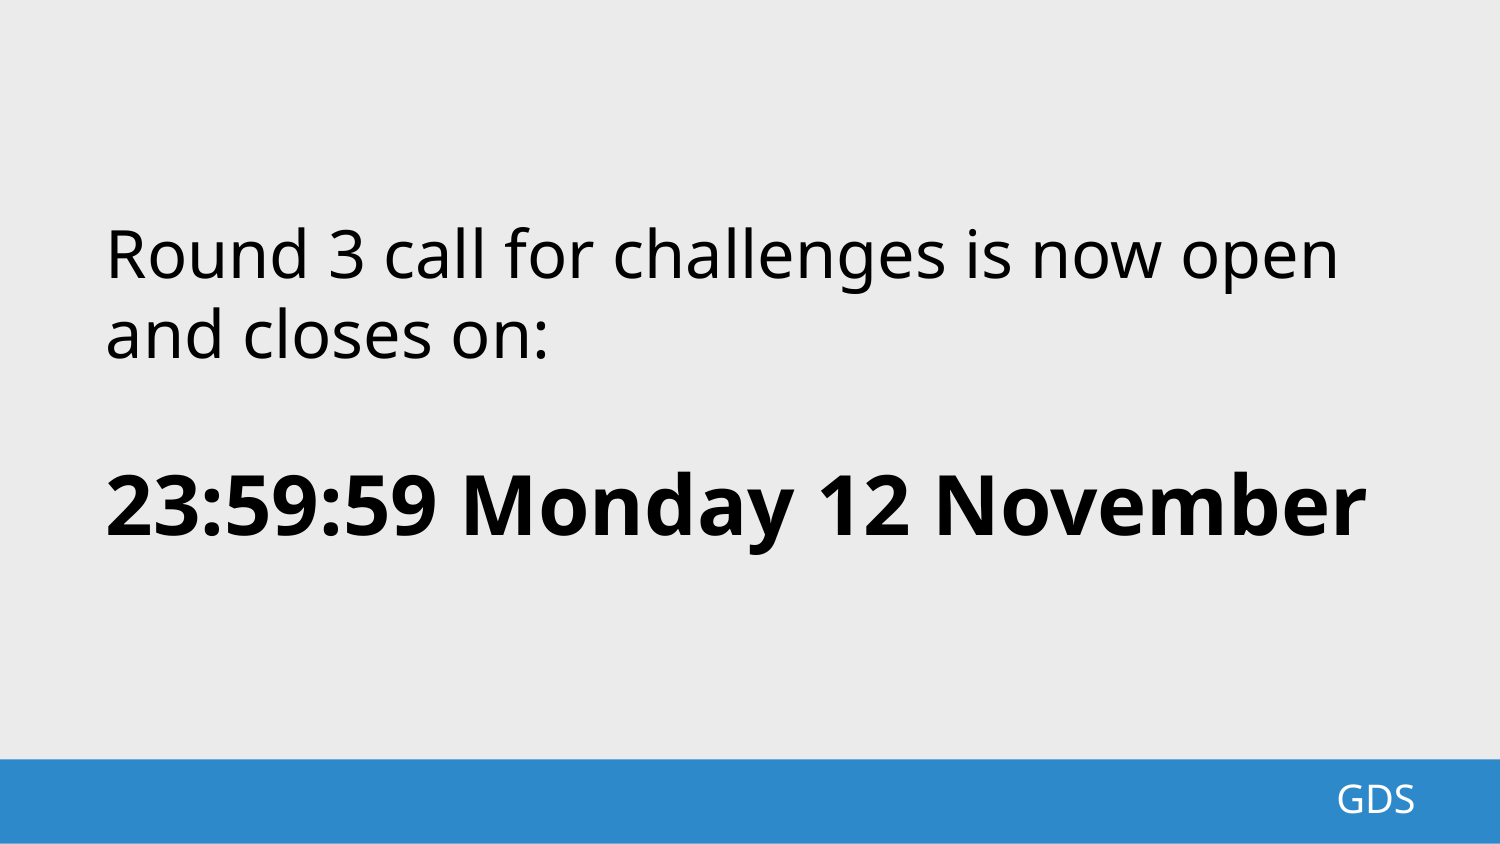

Round 3 call for challenges is now open and closes on:
23:59:59 Monday 12 November